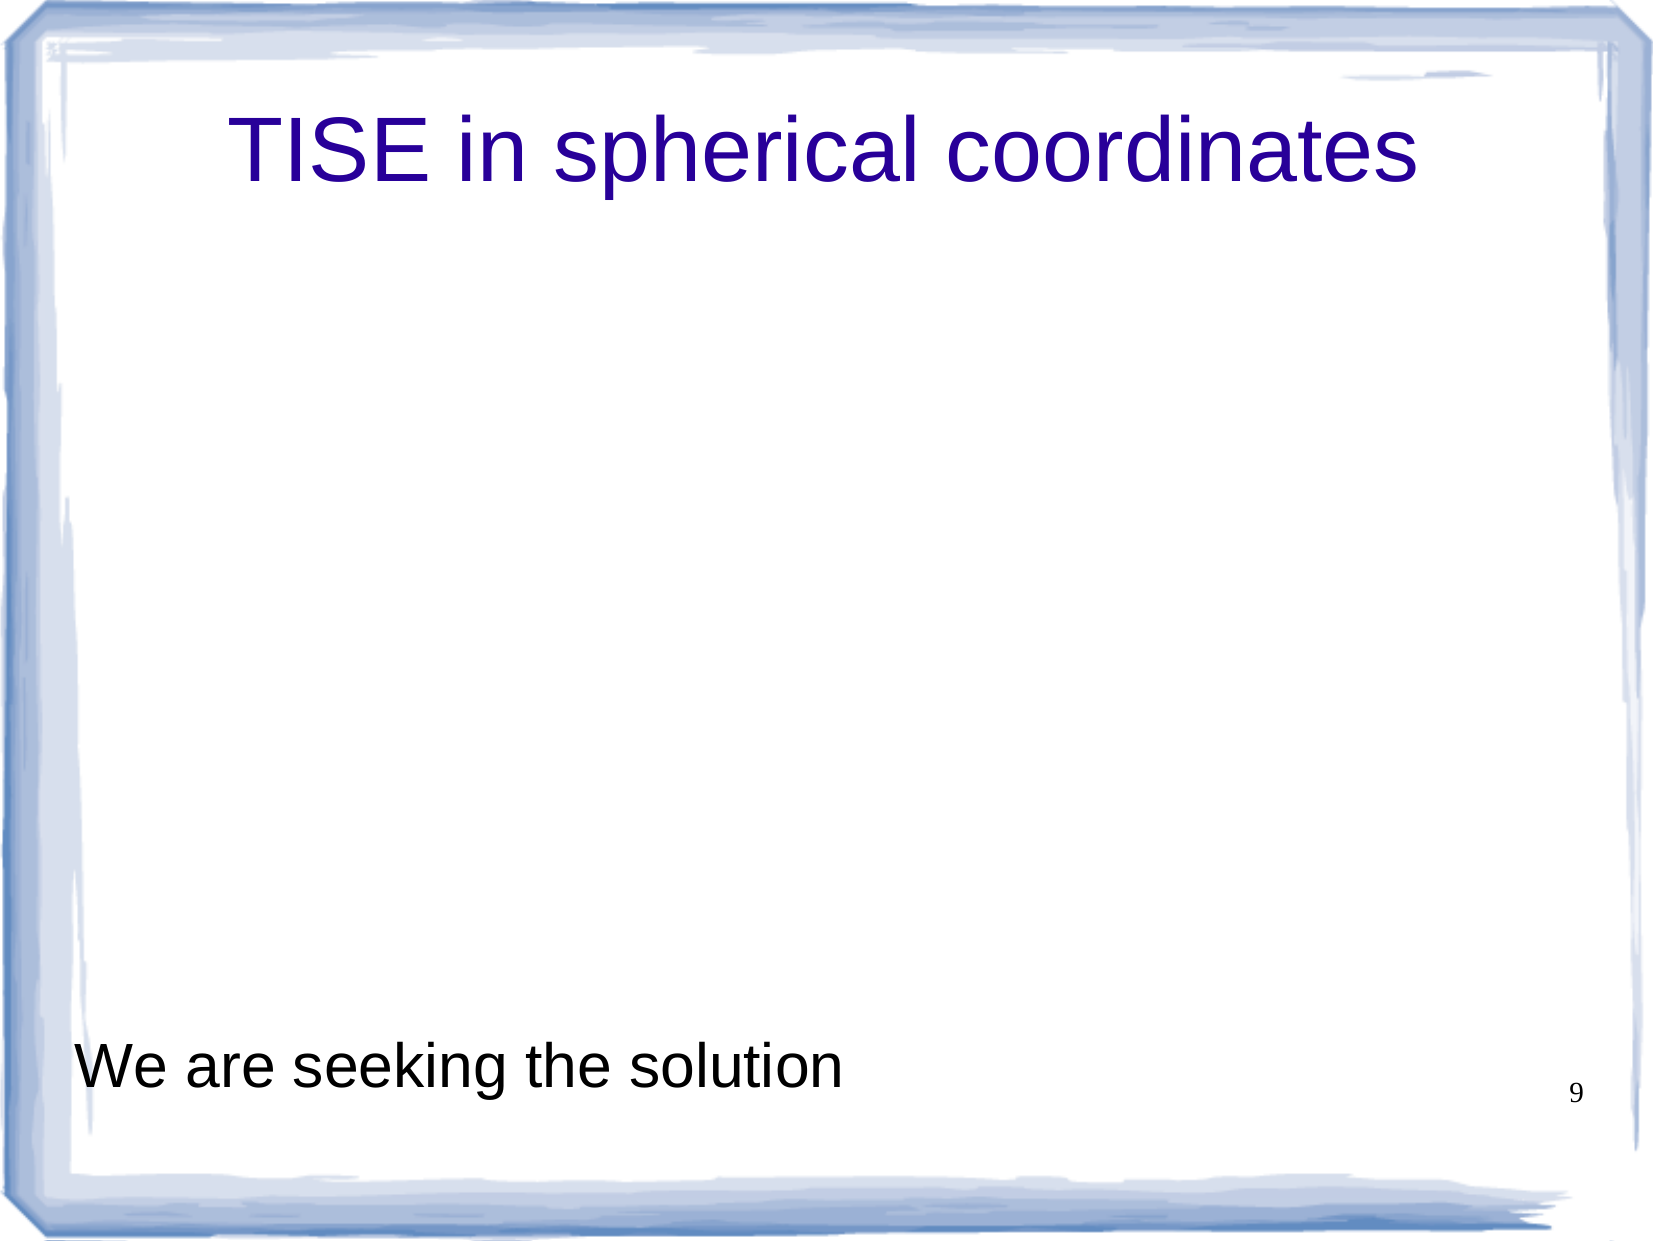

# TISE in spherical coordinates
We are seeking the solution
9